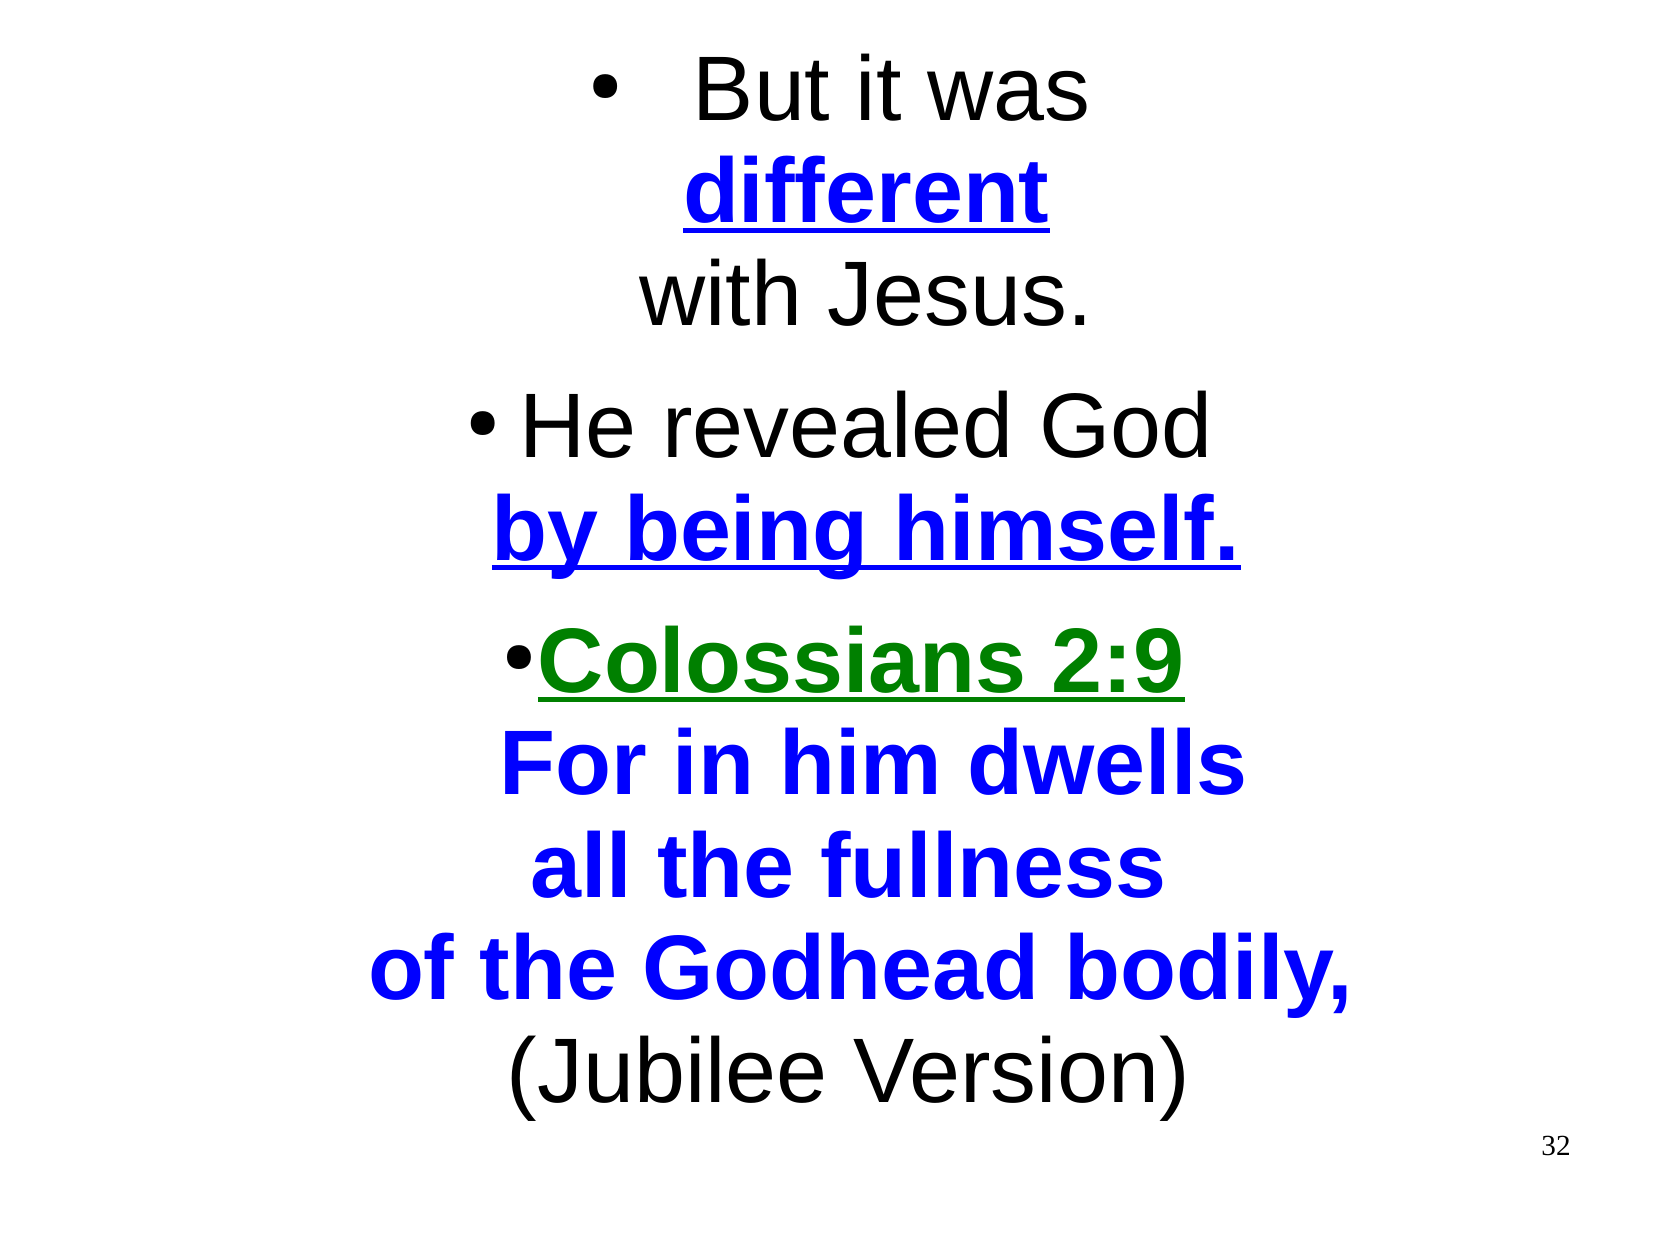

# But it was different with Jesus.
He revealed God
by being himself.
Colossians 2:9
  For in him dwells
all the fullness
of the Godhead bodily,
(Jubilee Version)
32